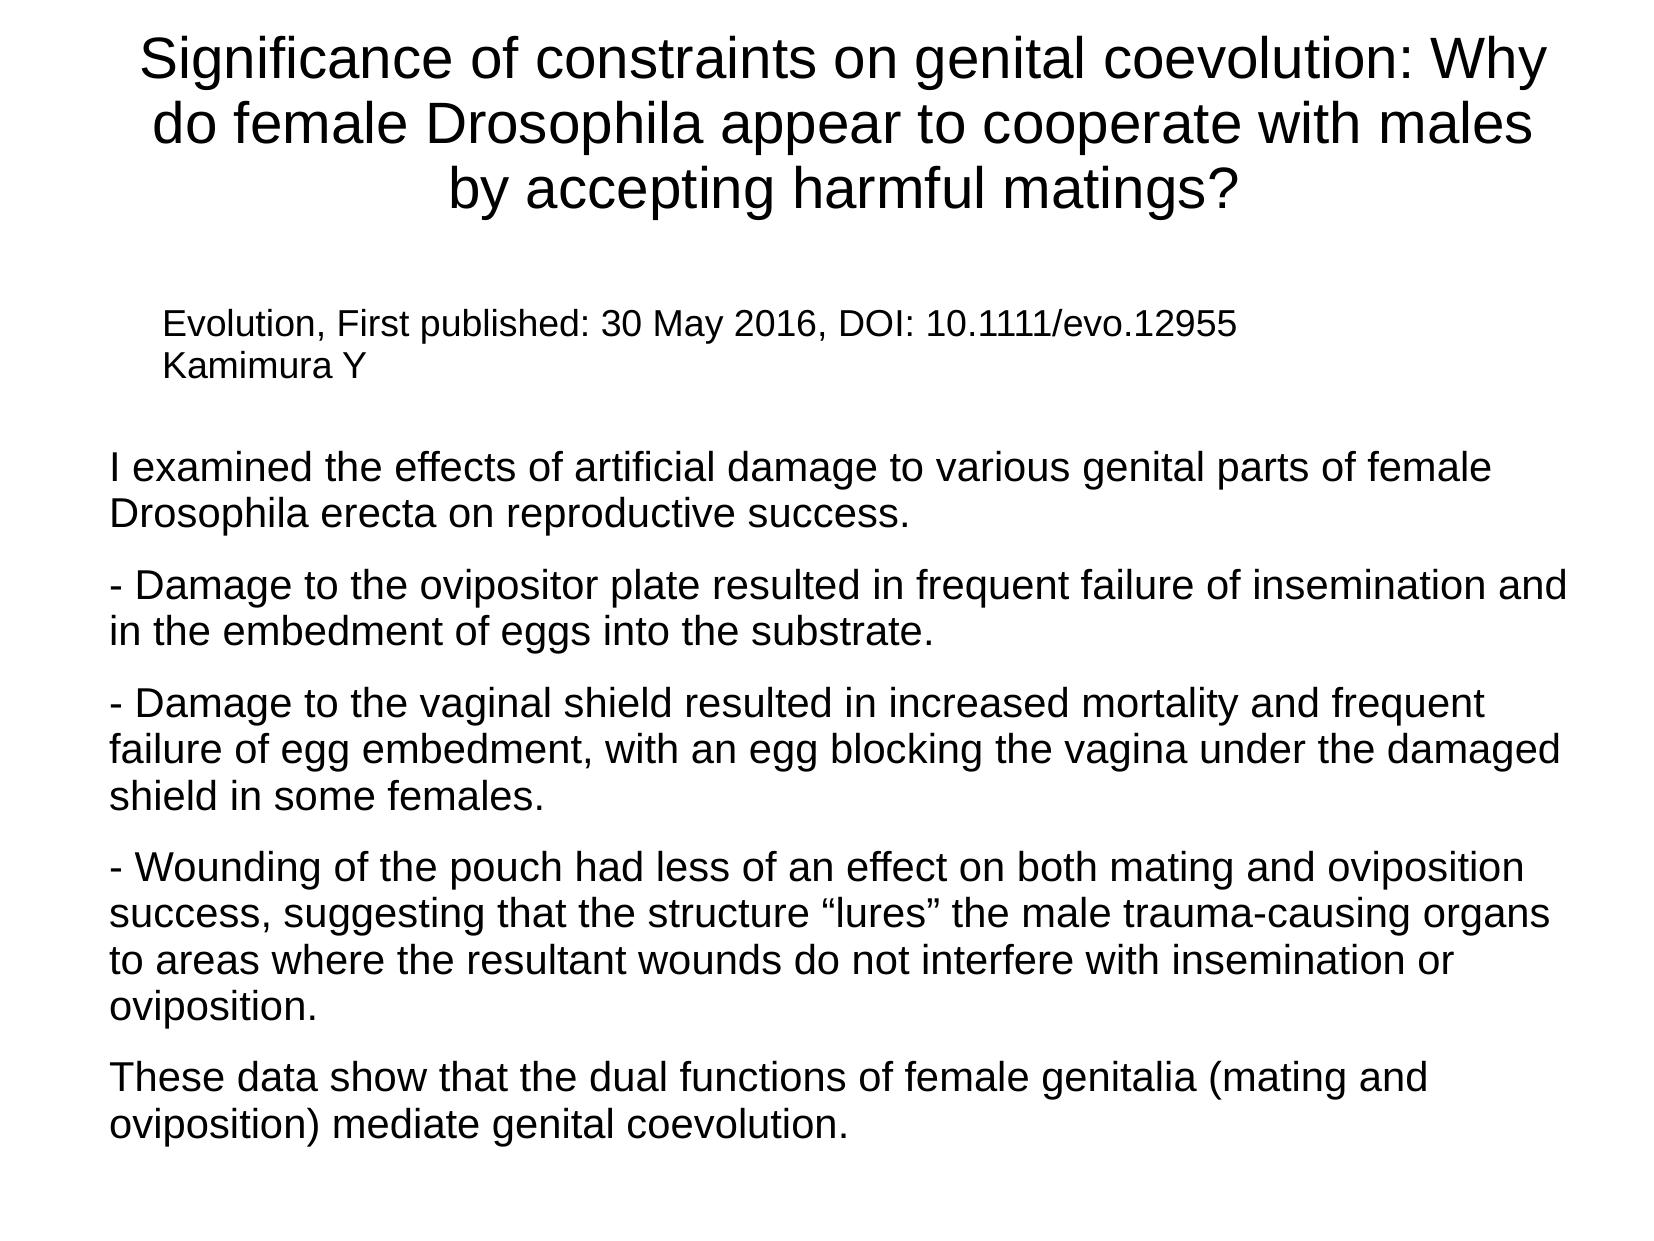

# Significance of constraints on genital coevolution: Why do female Drosophila appear to cooperate with males by accepting harmful matings?
Evolution, First published: 30 May 2016, DOI: 10.1111/evo.12955
Kamimura Y
I examined the effects of artificial damage to various genital parts of female Drosophila erecta on reproductive success.
- Damage to the ovipositor plate resulted in frequent failure of insemination and in the embedment of eggs into the substrate.
- Damage to the vaginal shield resulted in increased mortality and frequent failure of egg embedment, with an egg blocking the vagina under the damaged shield in some females.
- Wounding of the pouch had less of an effect on both mating and oviposition success, suggesting that the structure “lures” the male trauma-causing organs to areas where the resultant wounds do not interfere with insemination or oviposition.
These data show that the dual functions of female genitalia (mating and oviposition) mediate genital coevolution.